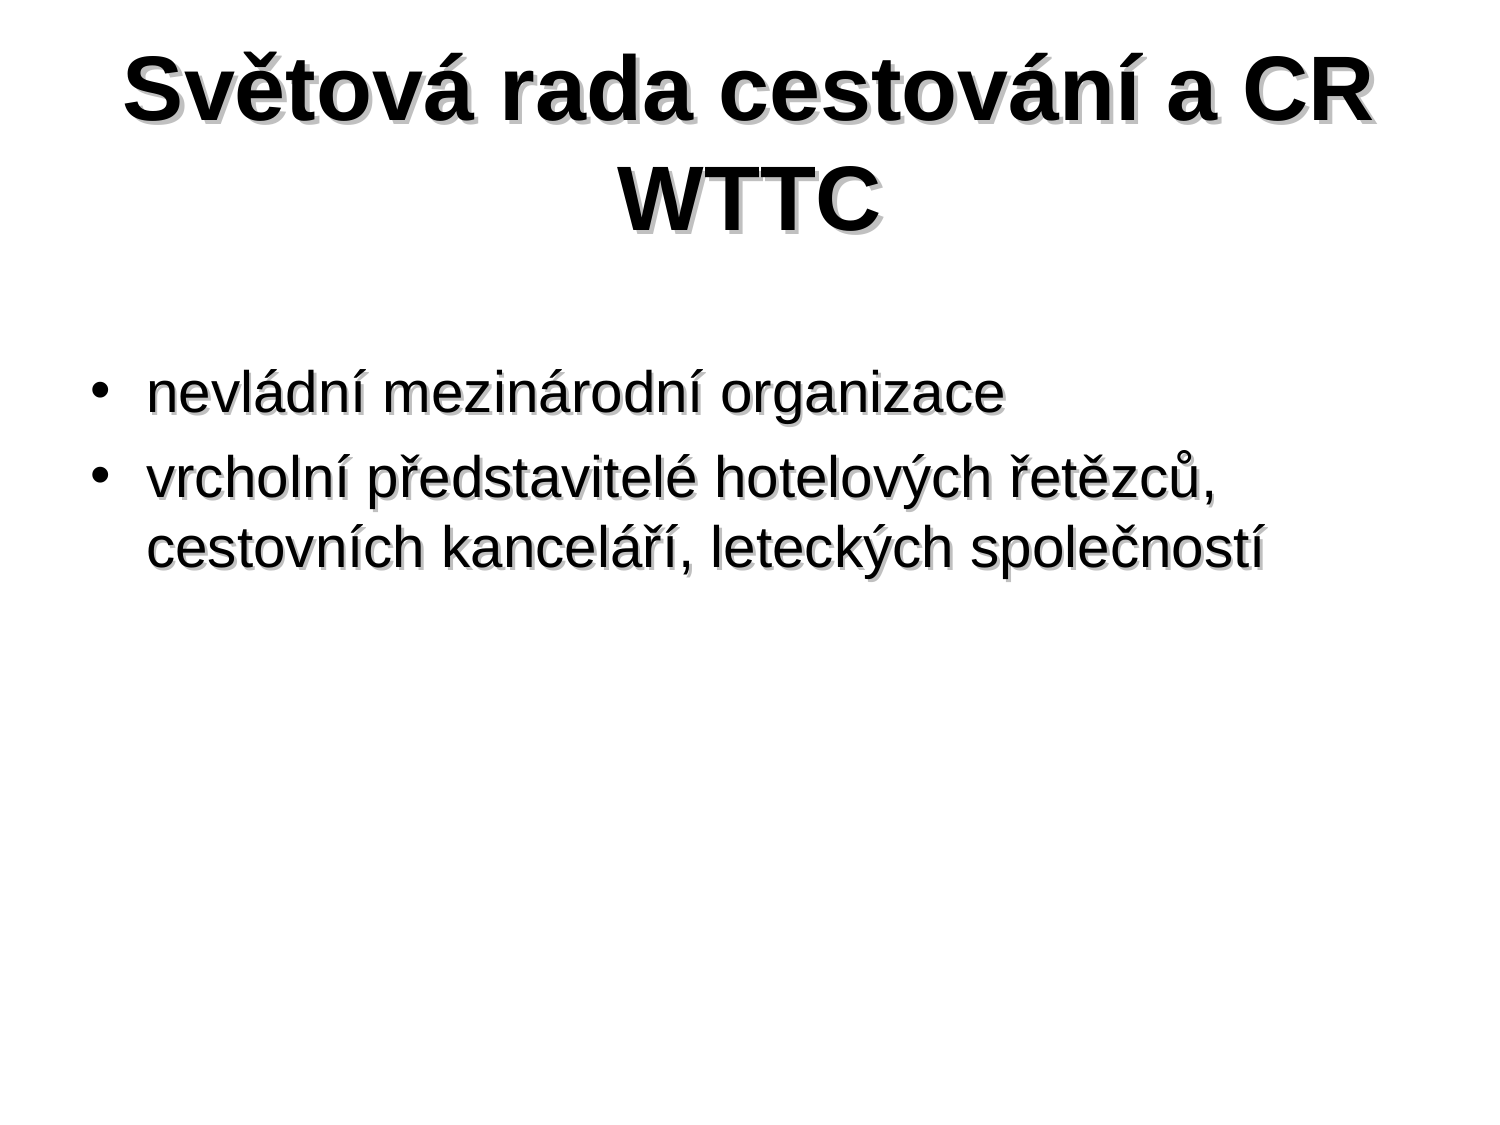

# Světová rada cestování a CR WTTC
nevládní mezinárodní organizace
vrcholní představitelé hotelových řetězců, cestovních kanceláří, leteckých společností